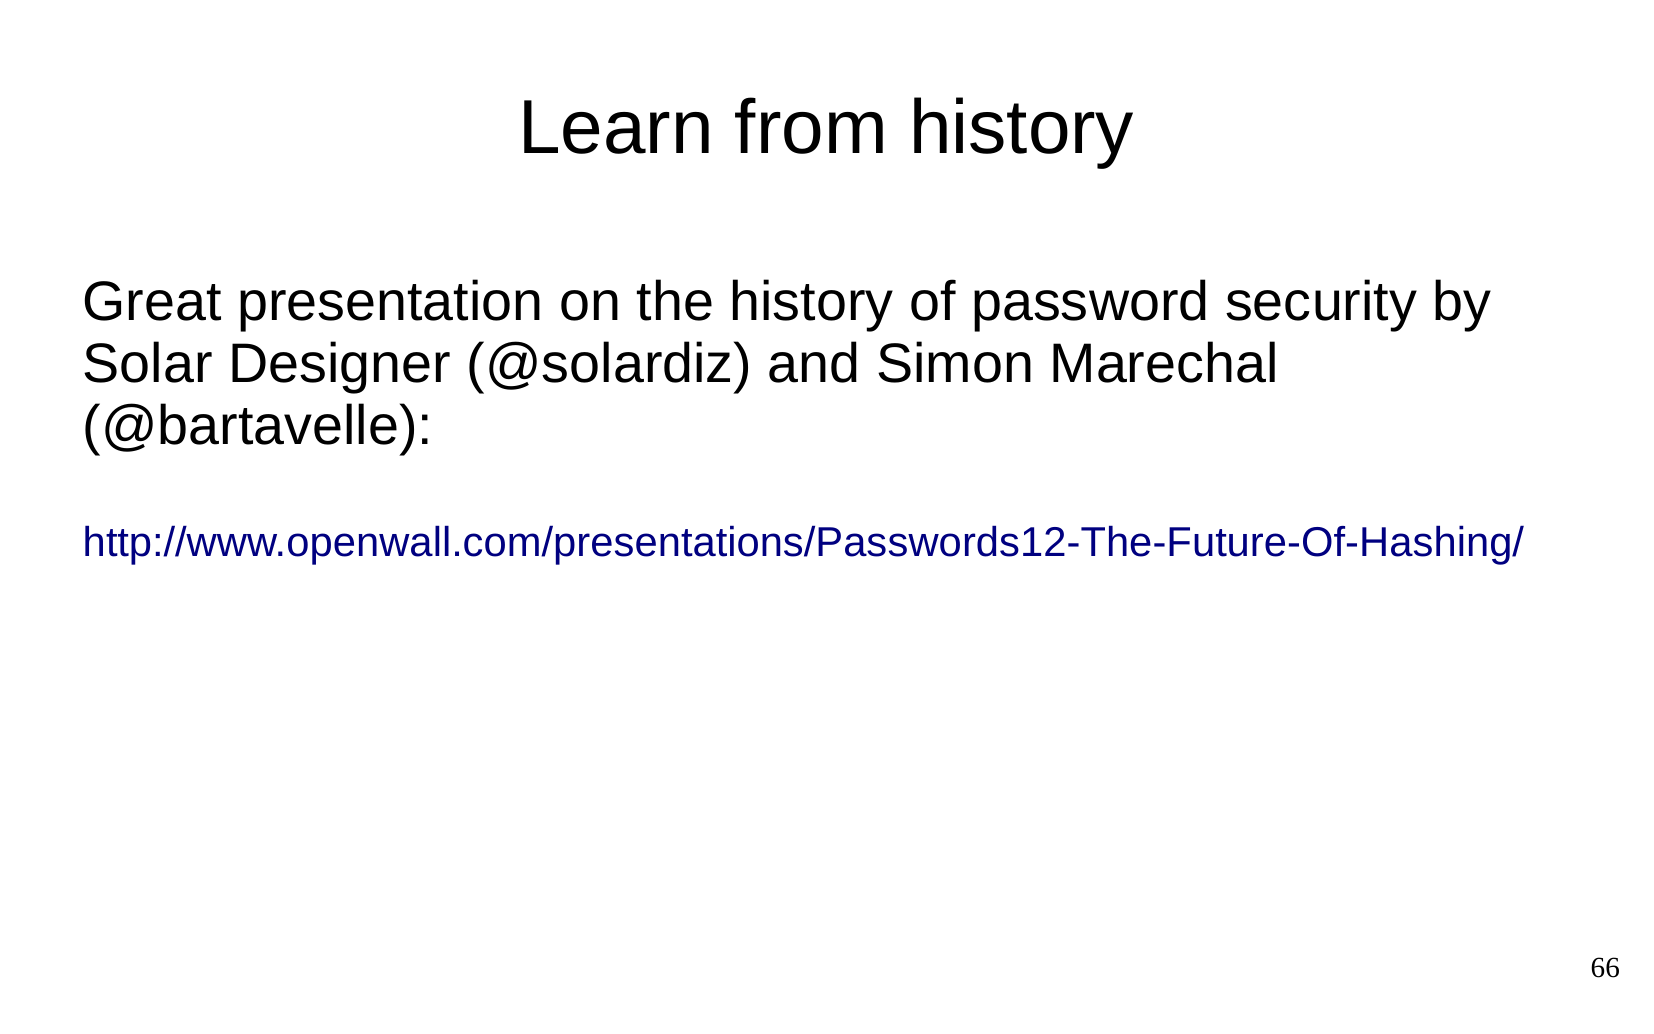

# Learn from history
Great presentation on the history of password security by Solar Designer (@solardiz) and Simon Marechal (@bartavelle):
http://www.openwall.com/presentations/Passwords12-The-Future-Of-Hashing/